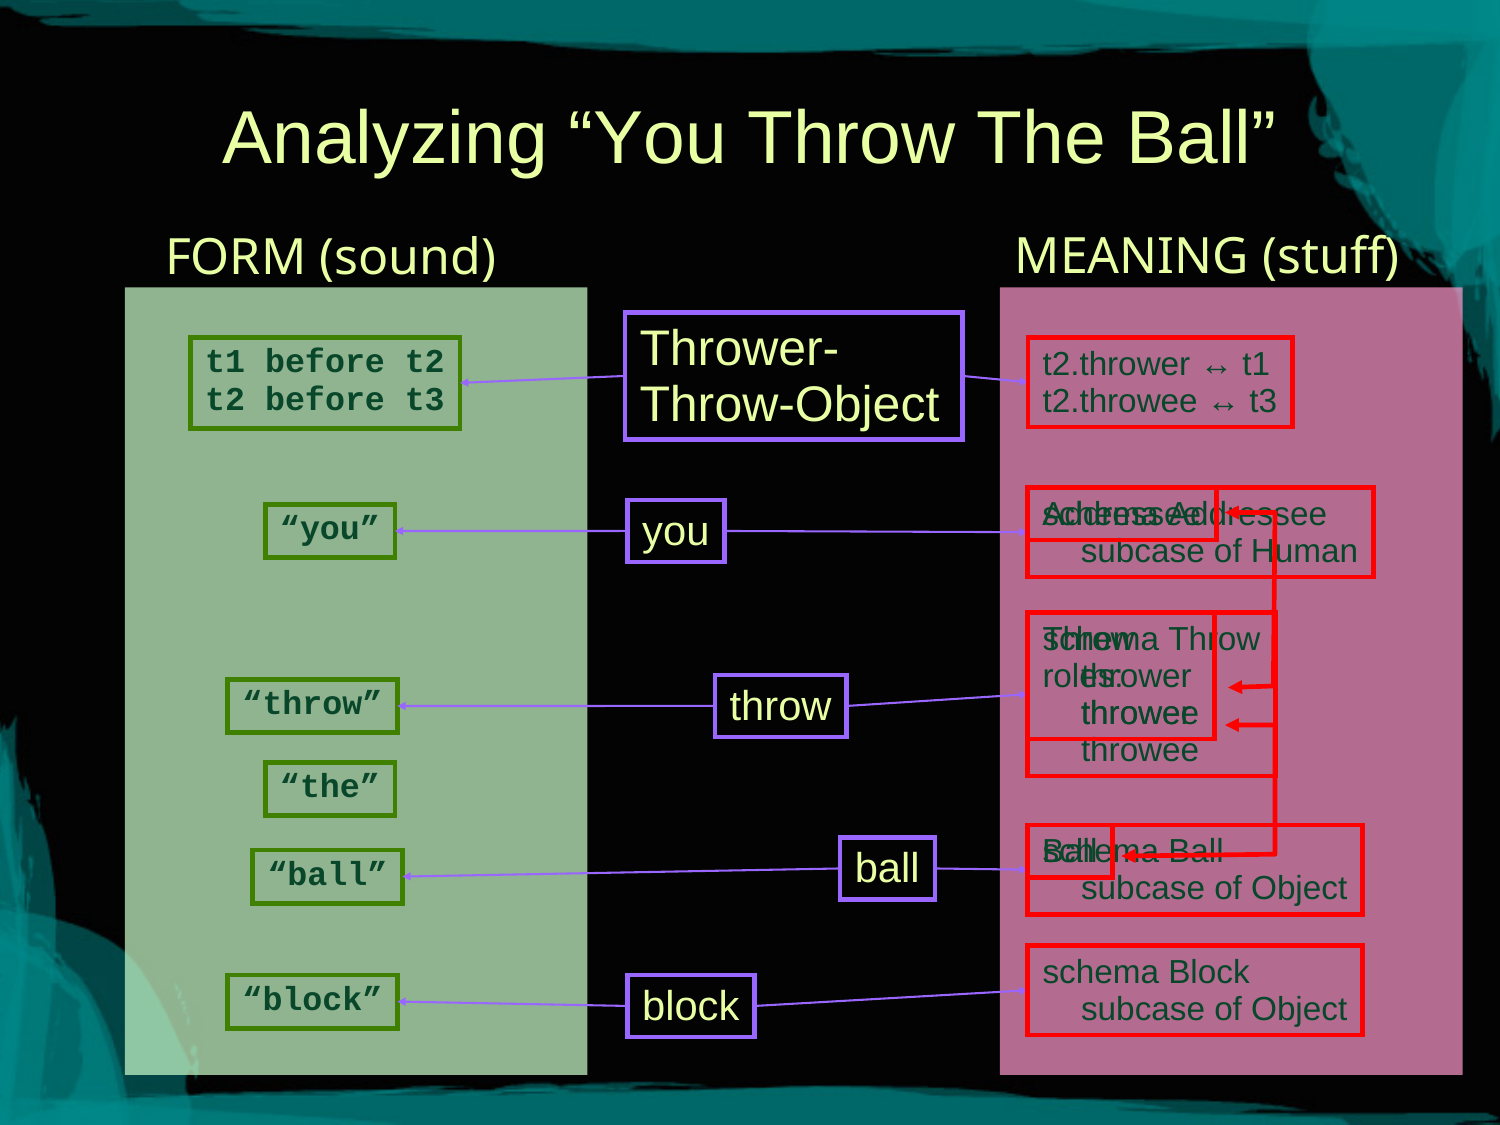

# Analyzing “You Throw The Ball”
MEANING (stuff)
FORM (sound)
Thrower-Throw-Object
t1 before t2
t2 before t3
t2.thrower ↔ t1
t2.throwee ↔ t3
Addressee
schema Addressee
	subcase of Human
you
“you”
schema Throw
roles:
	thrower
	throwee
Throw
	thrower
	throwee
throw
“throw”
“the”
Ball
schema Ball
	subcase of Object
ball
“ball”
schema Block
	subcase of Object
“block”
block